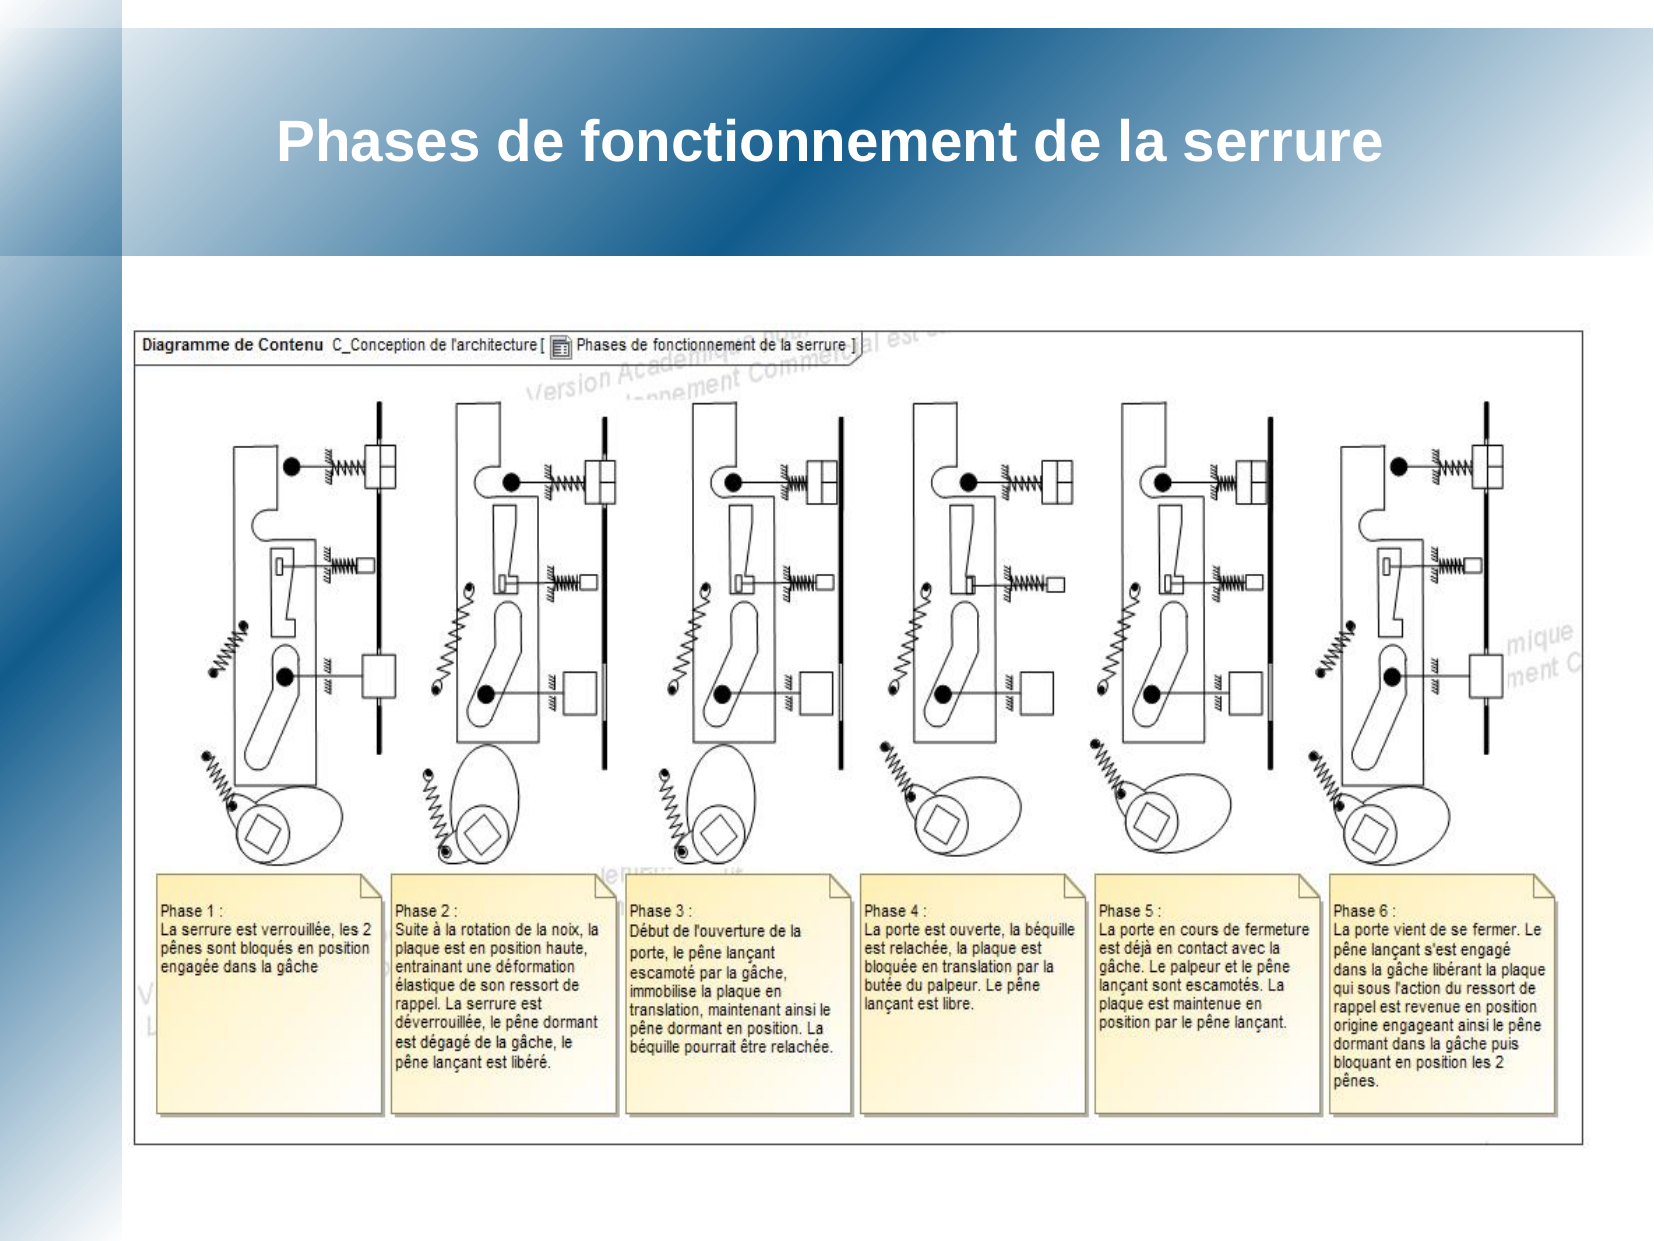

# Phases de fonctionnement de la serrure